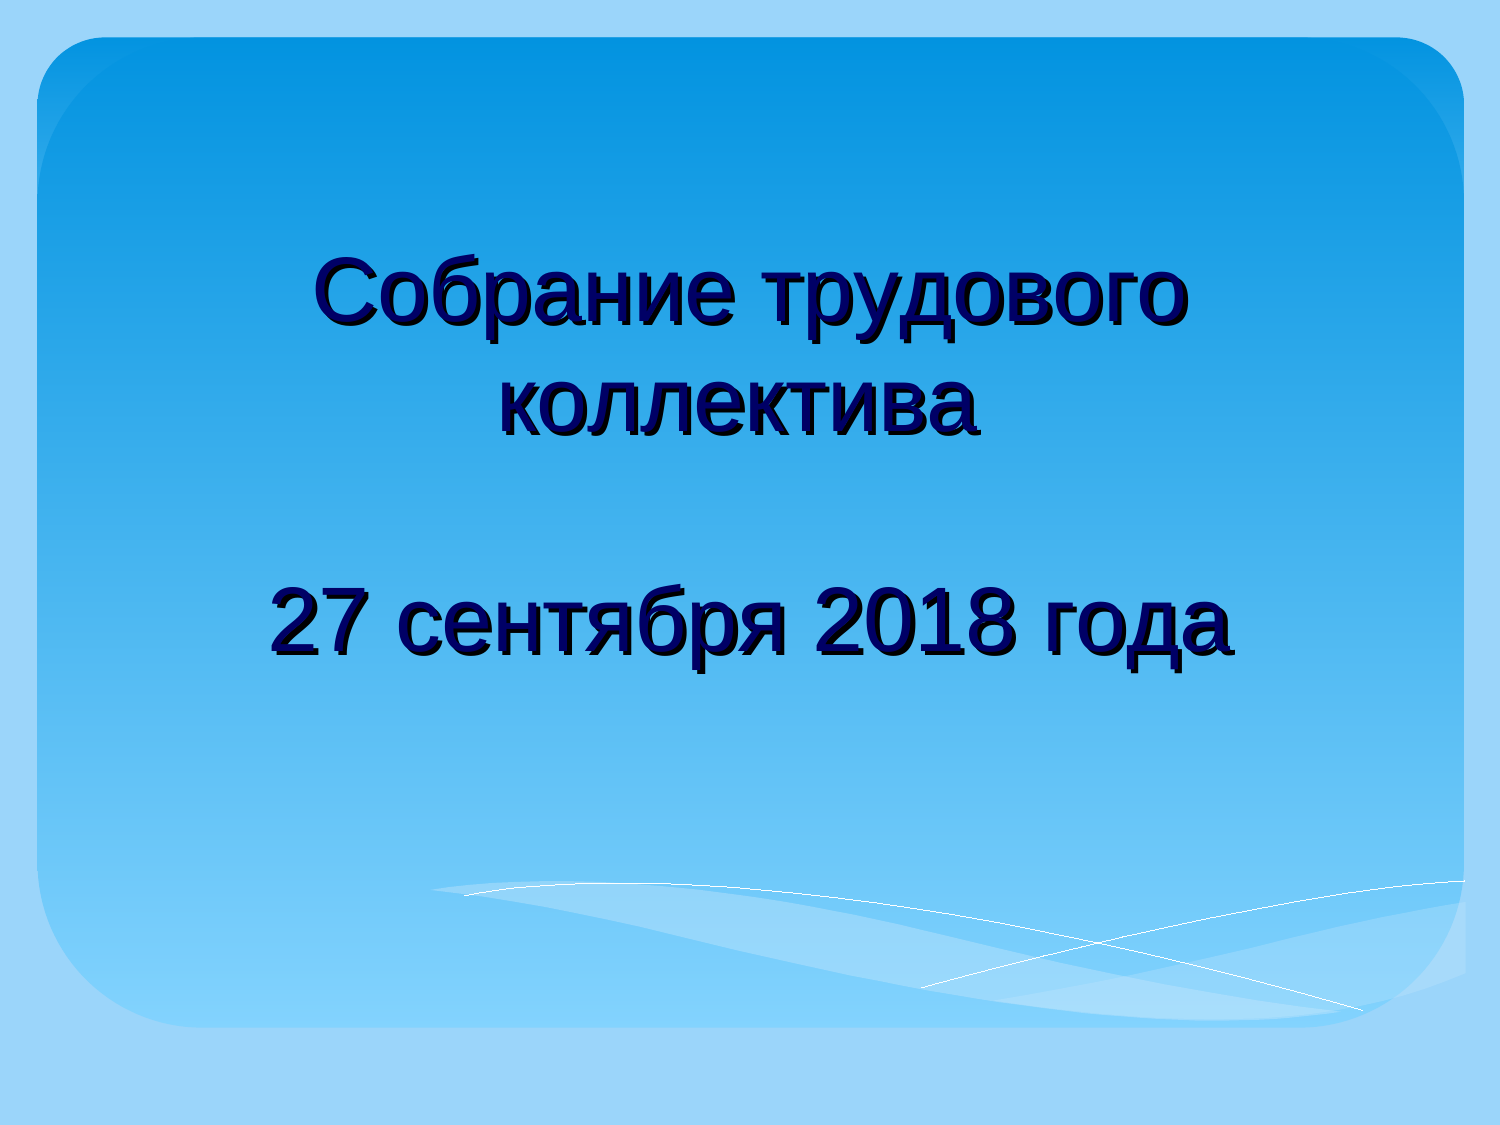

# Собрание трудового коллектива 27 сентября 2018 года